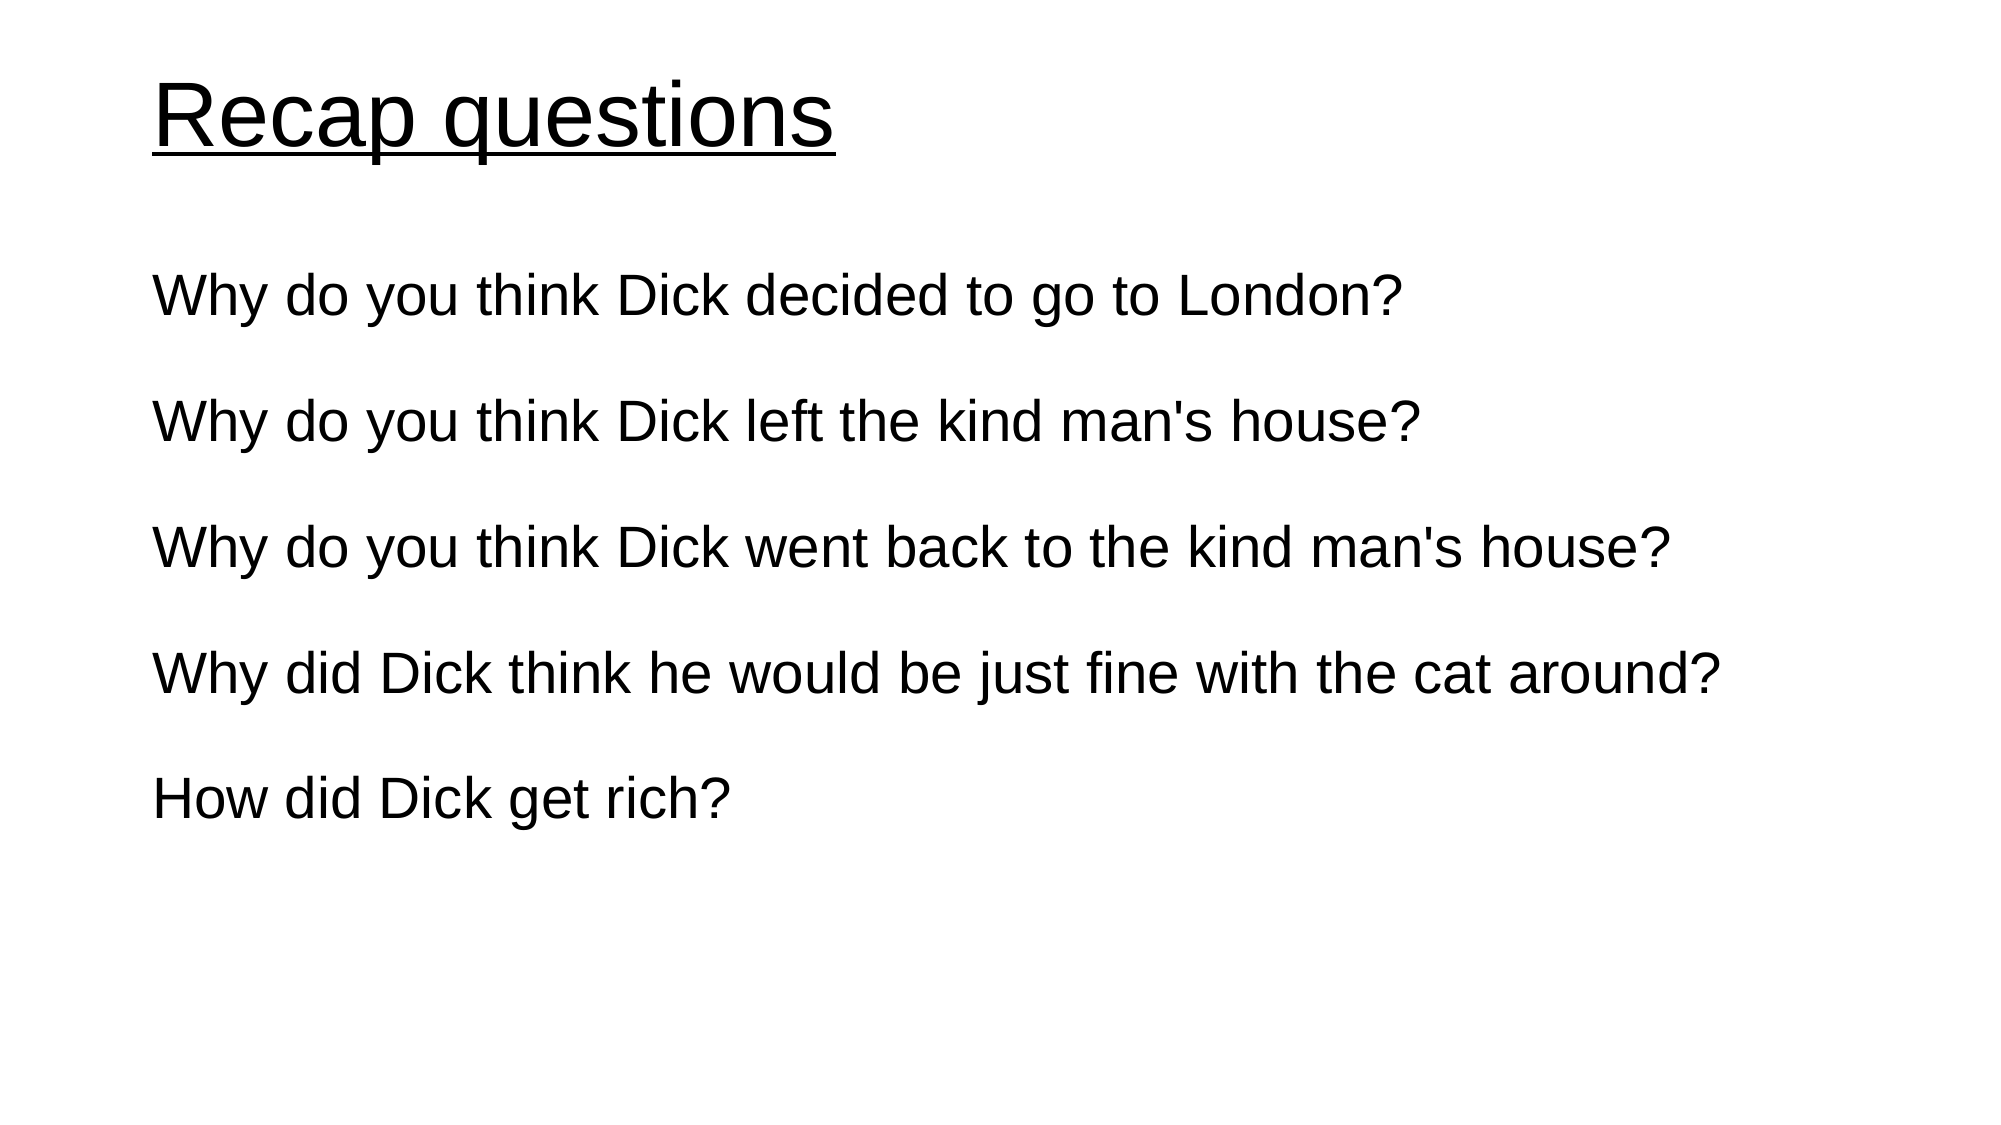

# Recap questions Why do you think Dick decided to go to London? Why do you think Dick left the kind man's house? Why do you think Dick went back to the kind man's house? Why did Dick think he would be just fine with the cat around? How did Dick get rich?